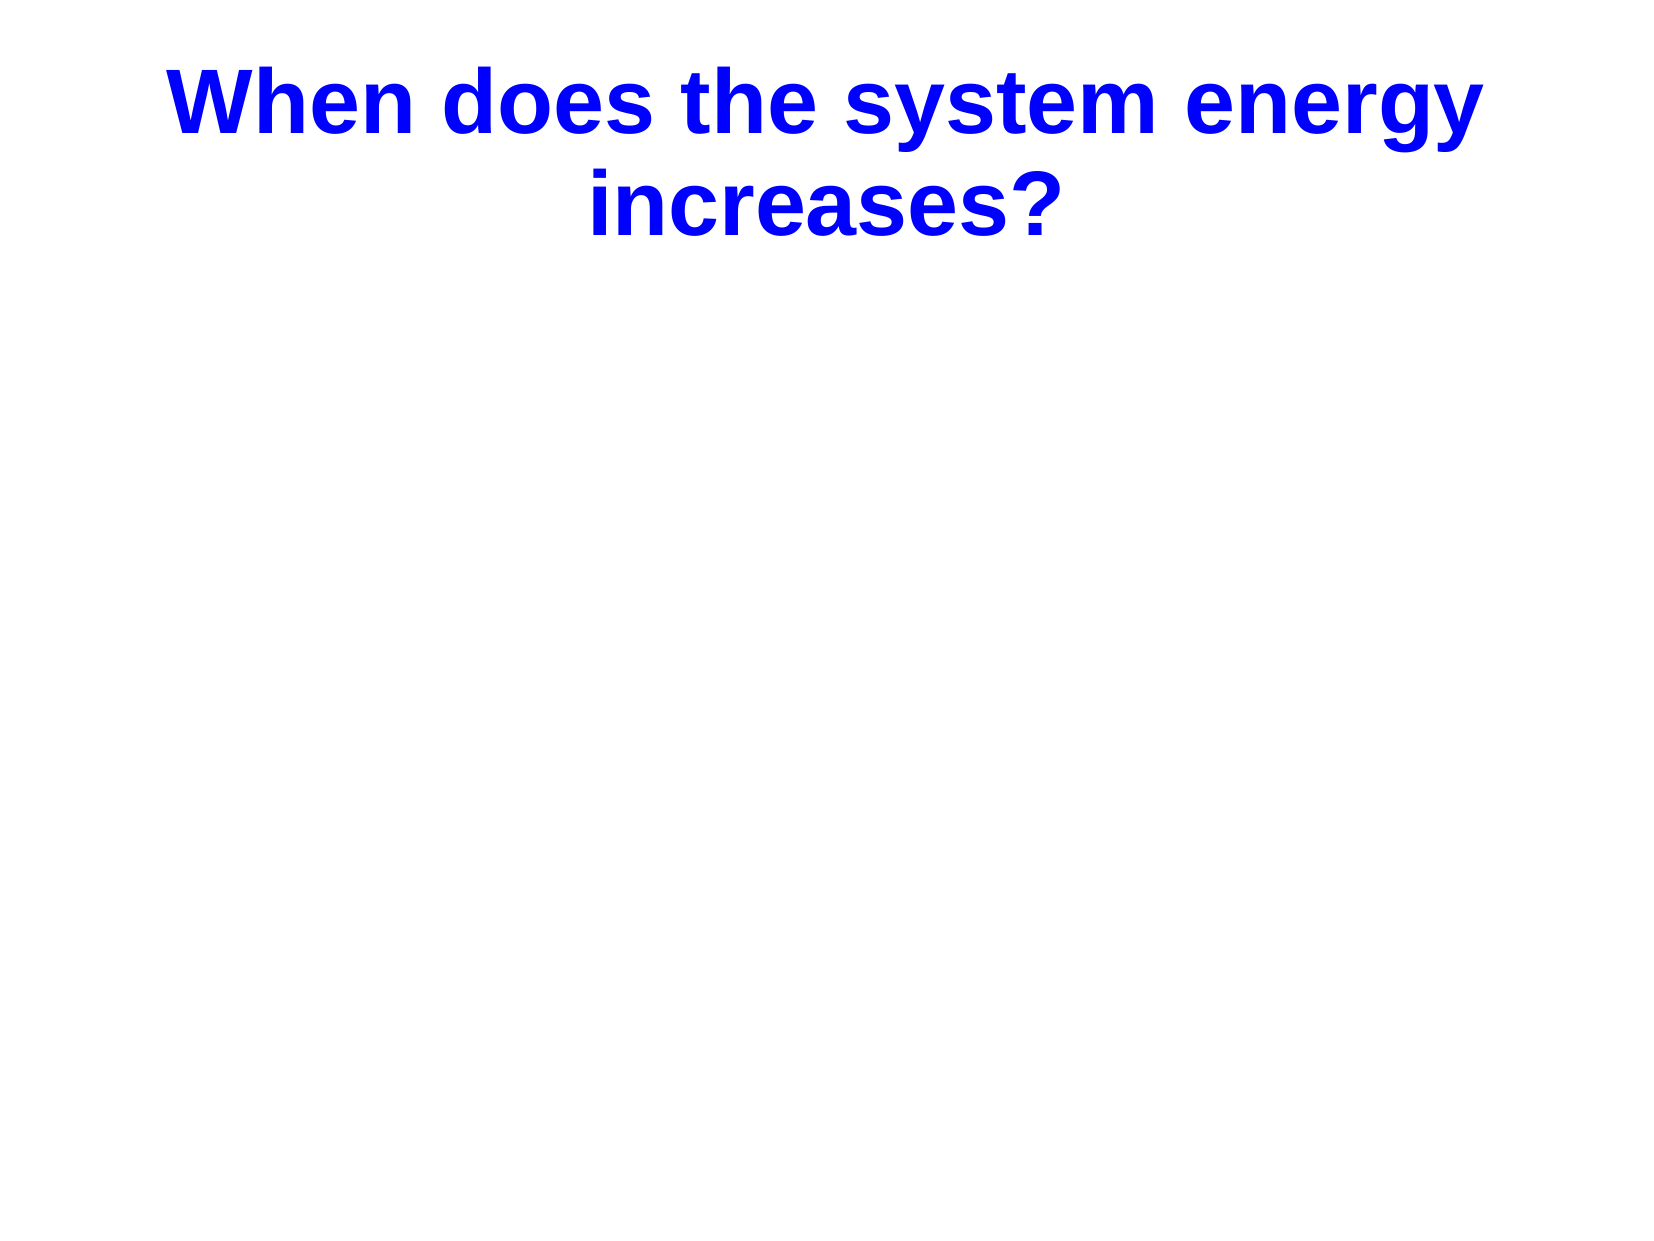

# When does the system energy increases?